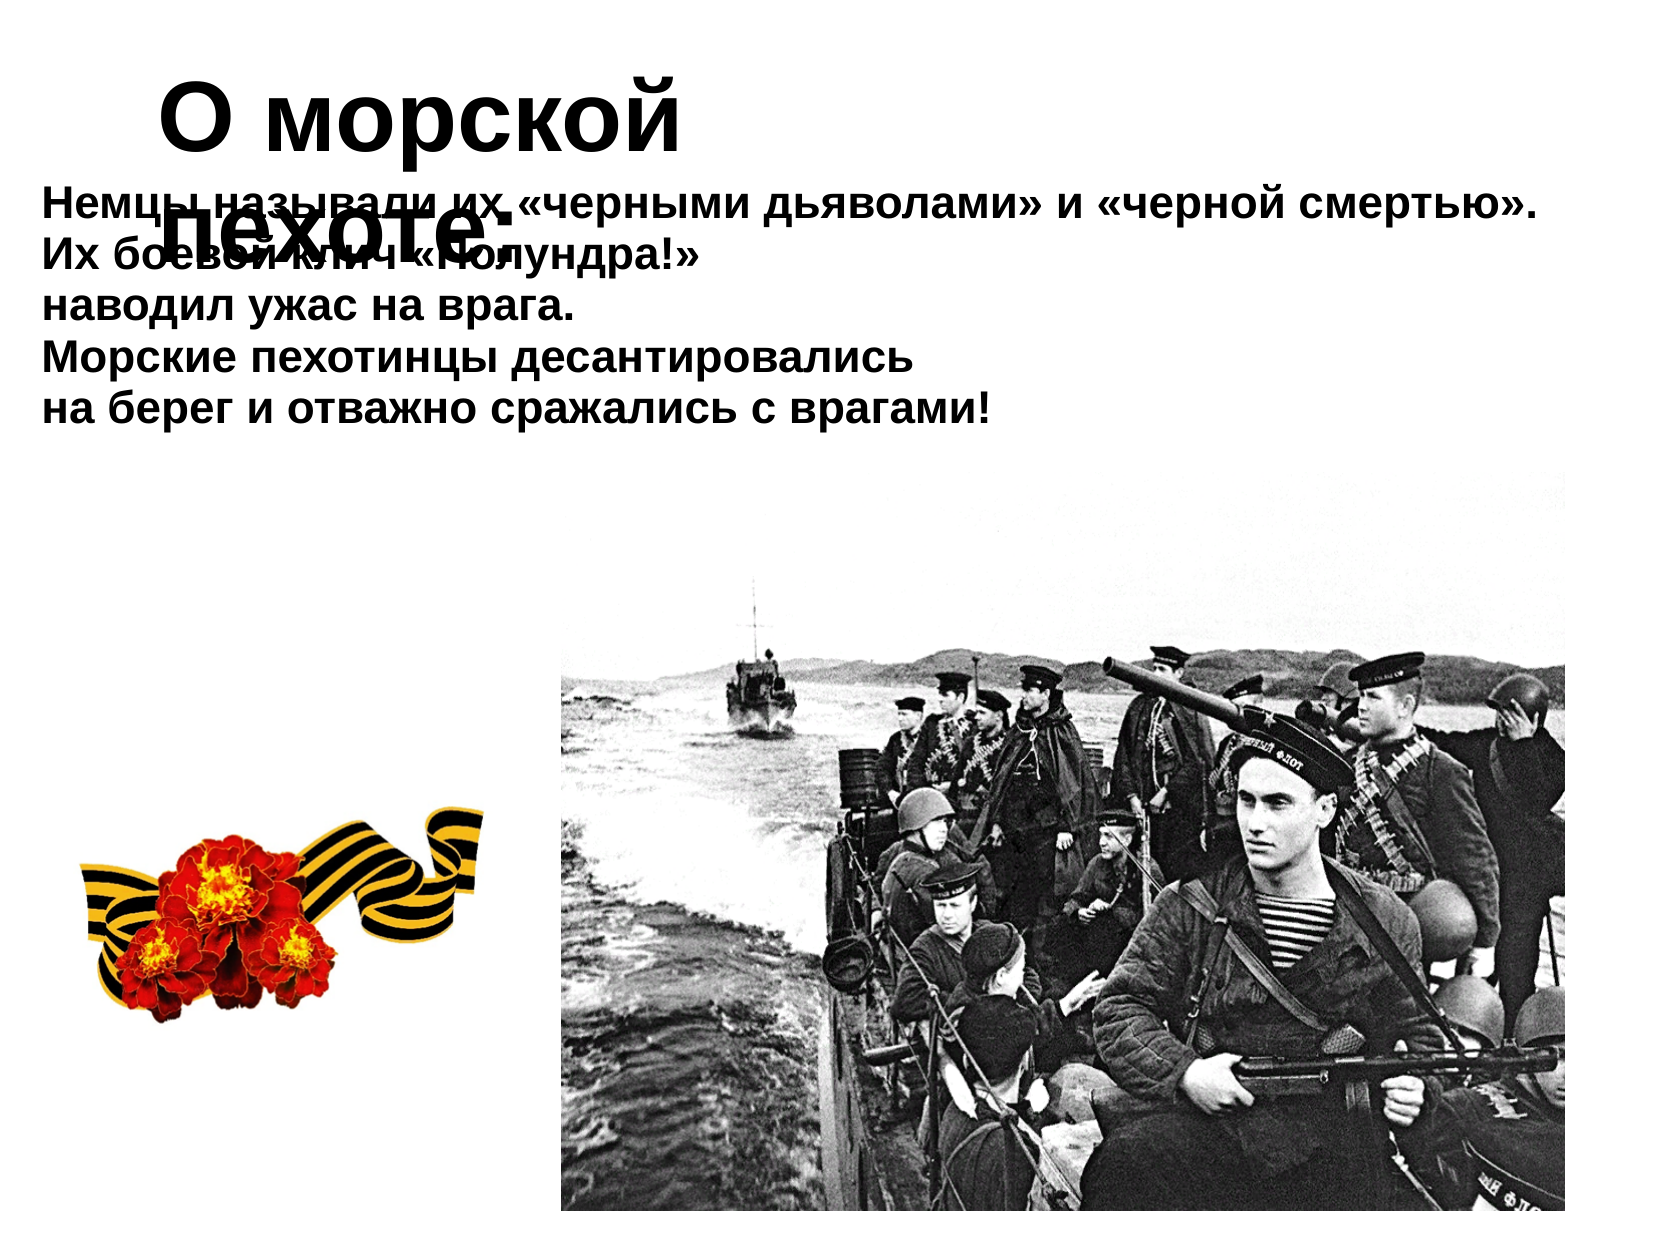

О морской пехоте:
Немцы называли их «черными дьяволами» и «черной смертью».
Их боевой клич «Полундра!»
наводил ужас на врага.
Морские пехотинцы десантировались
на берег и отважно сражались с врагами!